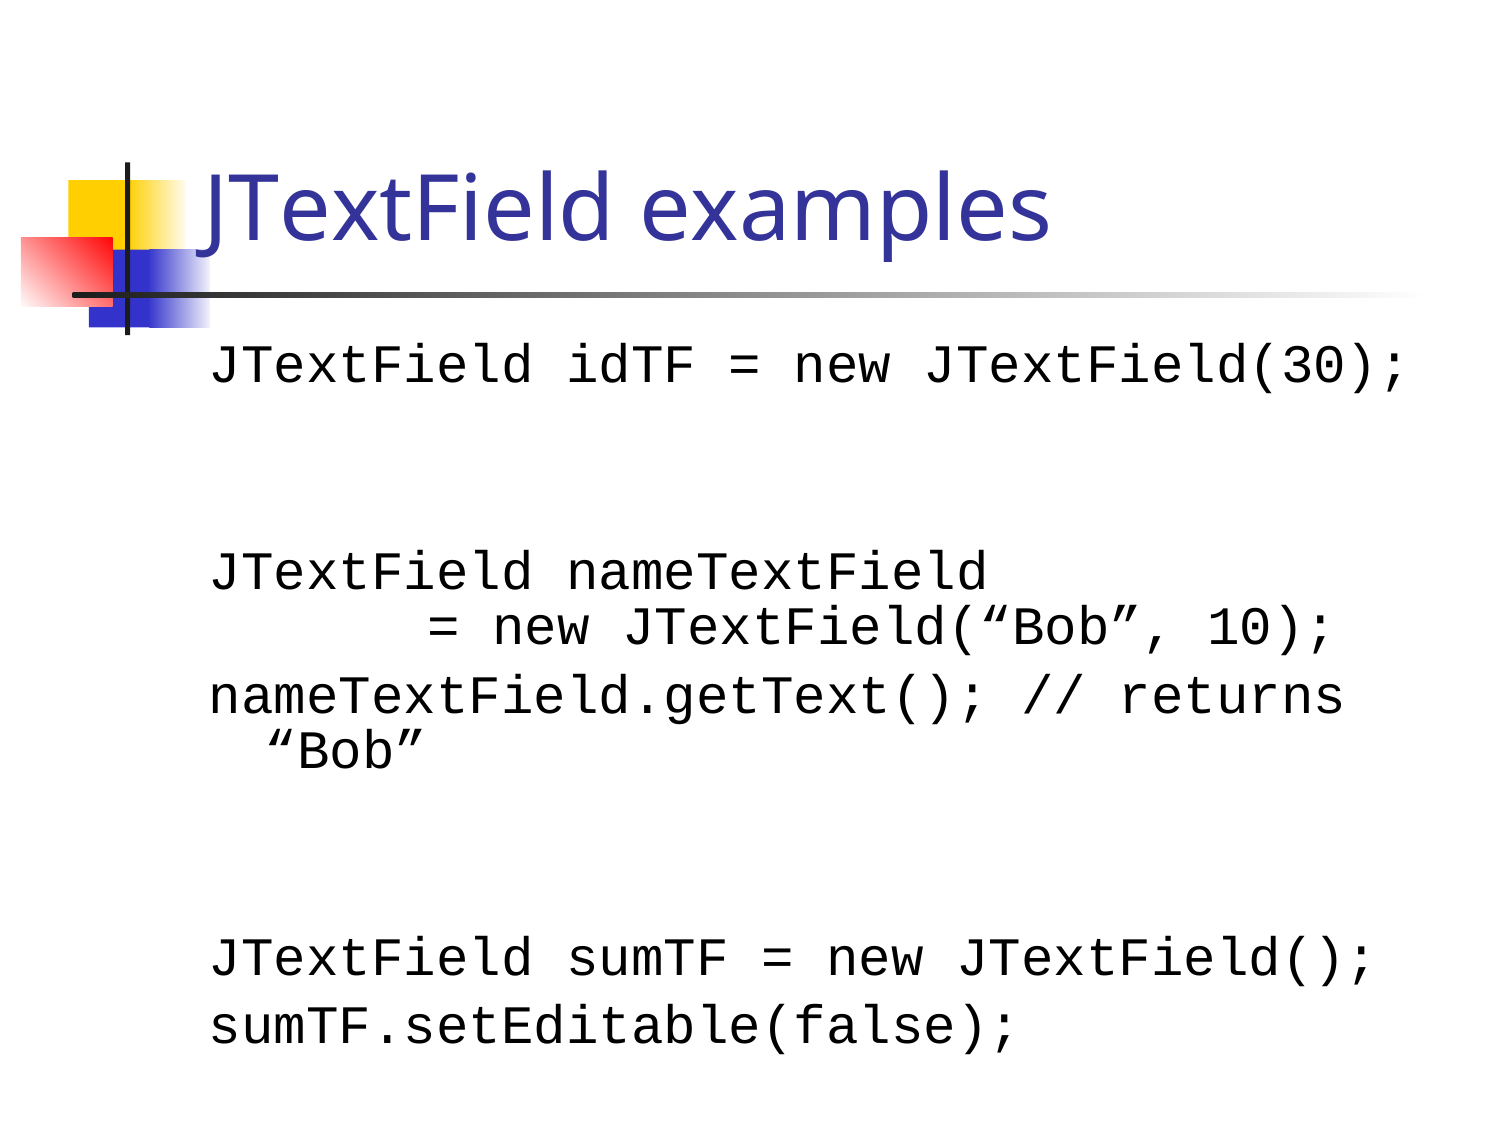

# JTextField examples
JTextField idTF = new JTextField(30);
JTextField nameTextField = new JTextField(“Bob”, 10);
nameTextField.getText(); // returns “Bob”
JTextField sumTF = new JTextField();
sumTF.setEditable(false);